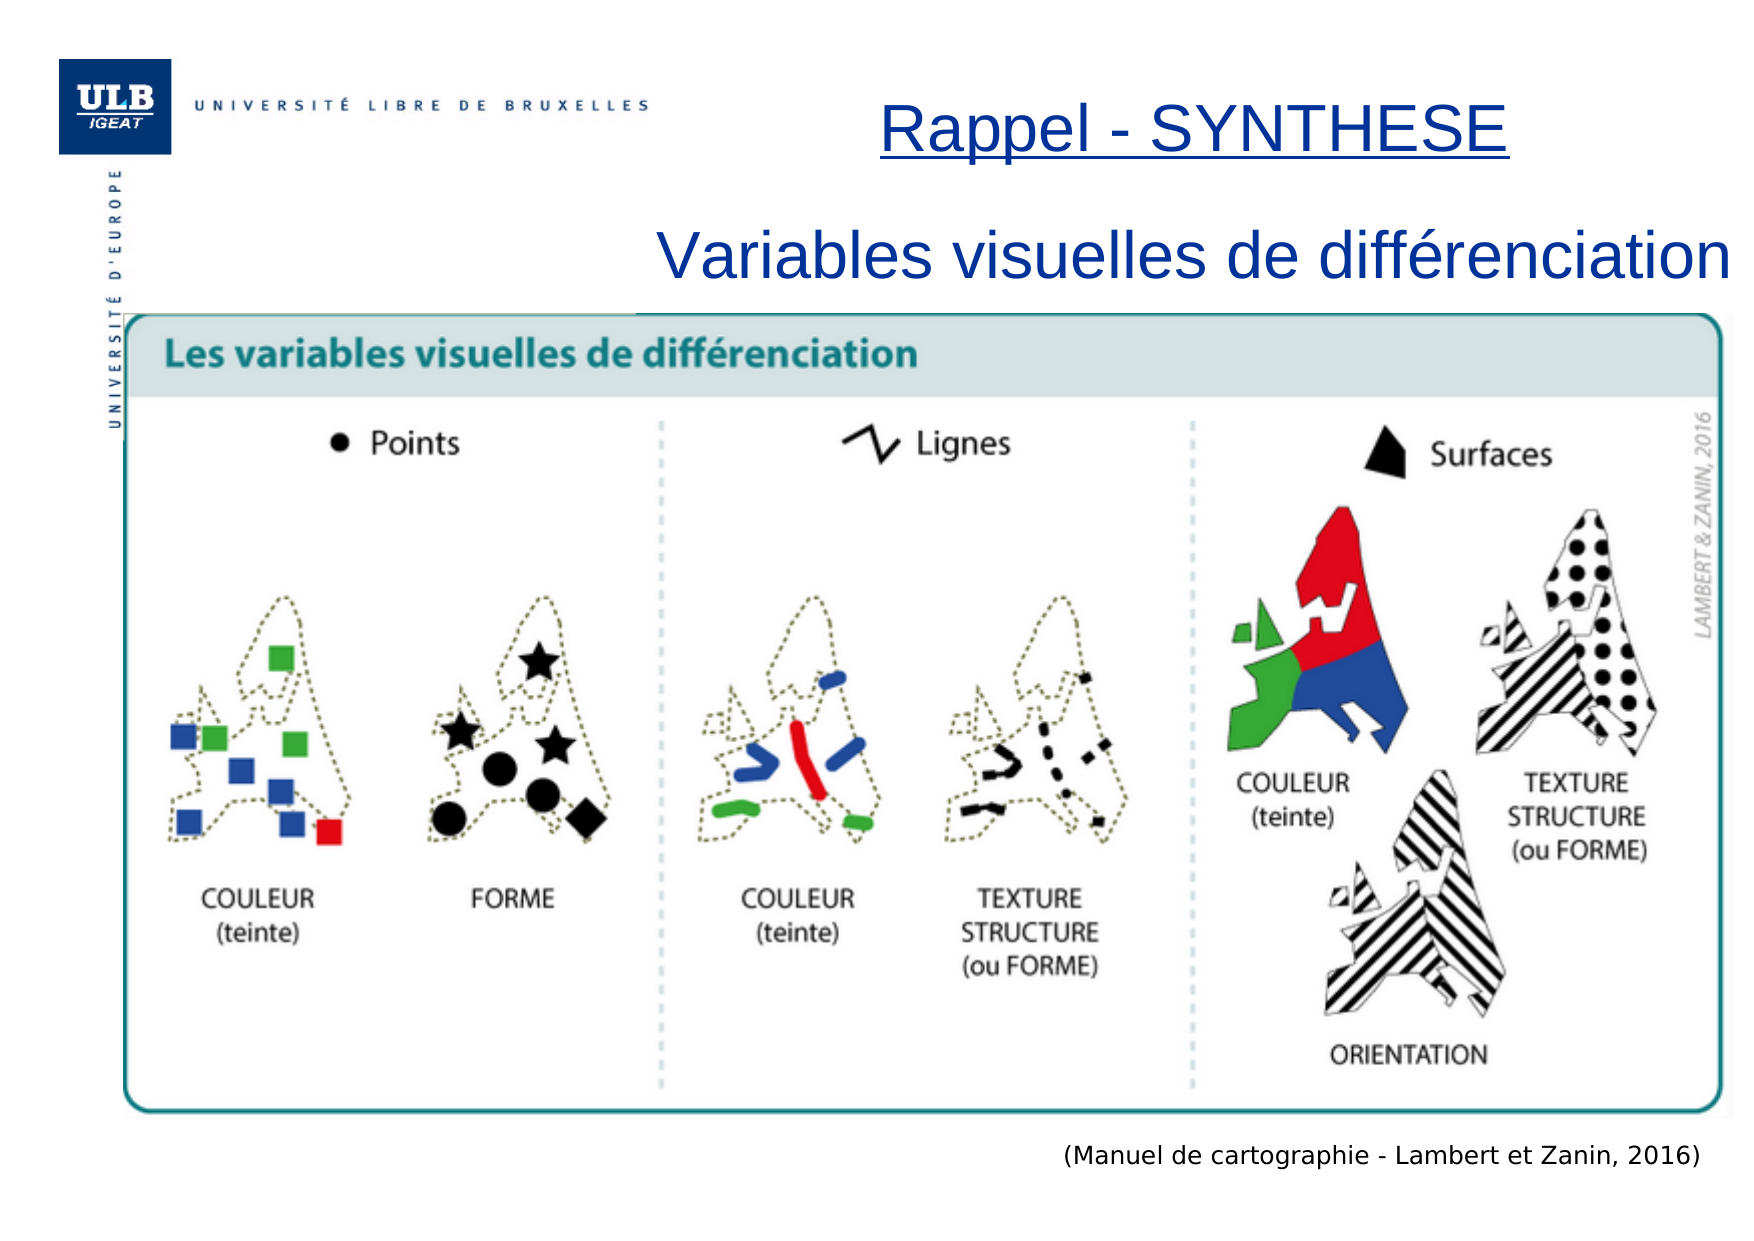

# Rappel - SYNTHESE Variables visuelles de différenciation
(Manuel de cartographie - Lambert et Zanin, 2016)